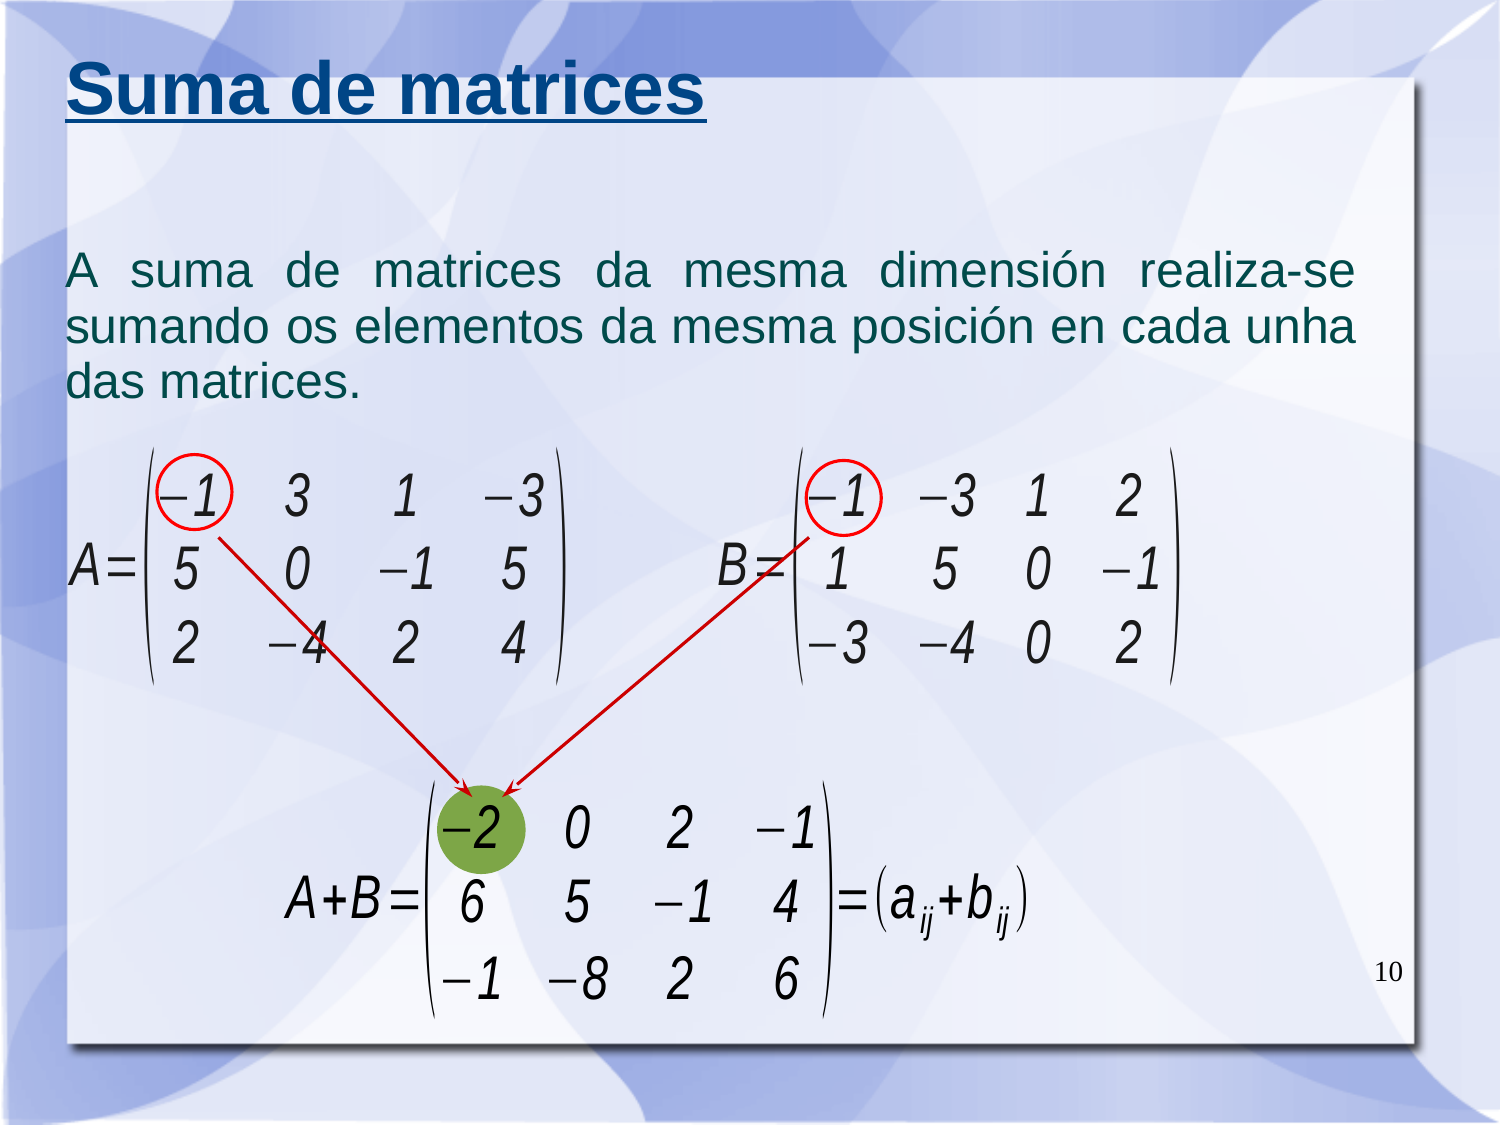

# Suma de matrices
A suma de matrices da mesma dimensión realiza-se sumando os elementos da mesma posición en cada unha das matrices.
10